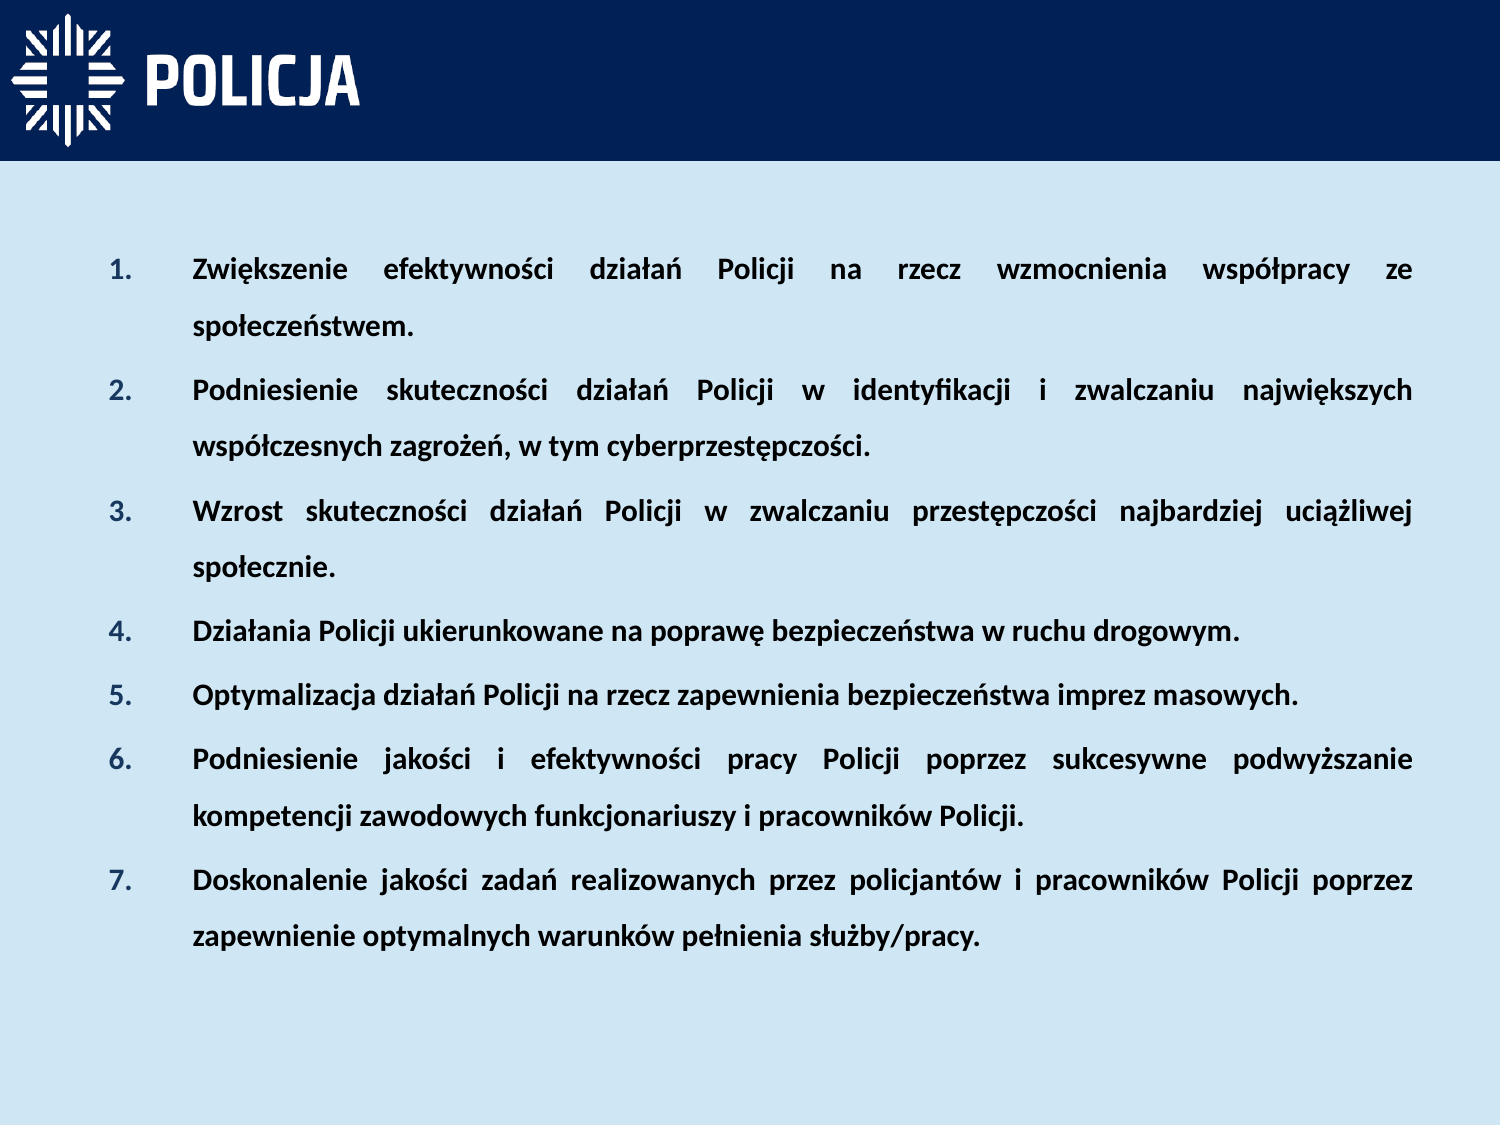

Zwiększenie efektywności działań Policji na rzecz wzmocnienia współpracy ze społeczeństwem.
Podniesienie skuteczności działań Policji w identyfikacji i zwalczaniu największych współczesnych zagrożeń, w tym cyberprzestępczości.
Wzrost skuteczności działań Policji w zwalczaniu przestępczości najbardziej uciążliwej społecznie.
Działania Policji ukierunkowane na poprawę bezpieczeństwa w ruchu drogowym.
Optymalizacja działań Policji na rzecz zapewnienia bezpieczeństwa imprez masowych.
Podniesienie jakości i efektywności pracy Policji poprzez sukcesywne podwyższanie kompetencji zawodowych funkcjonariuszy i pracowników Policji.
Doskonalenie jakości zadań realizowanych przez policjantów i pracowników Policji poprzez zapewnienie optymalnych warunków pełnienia służby/pracy.